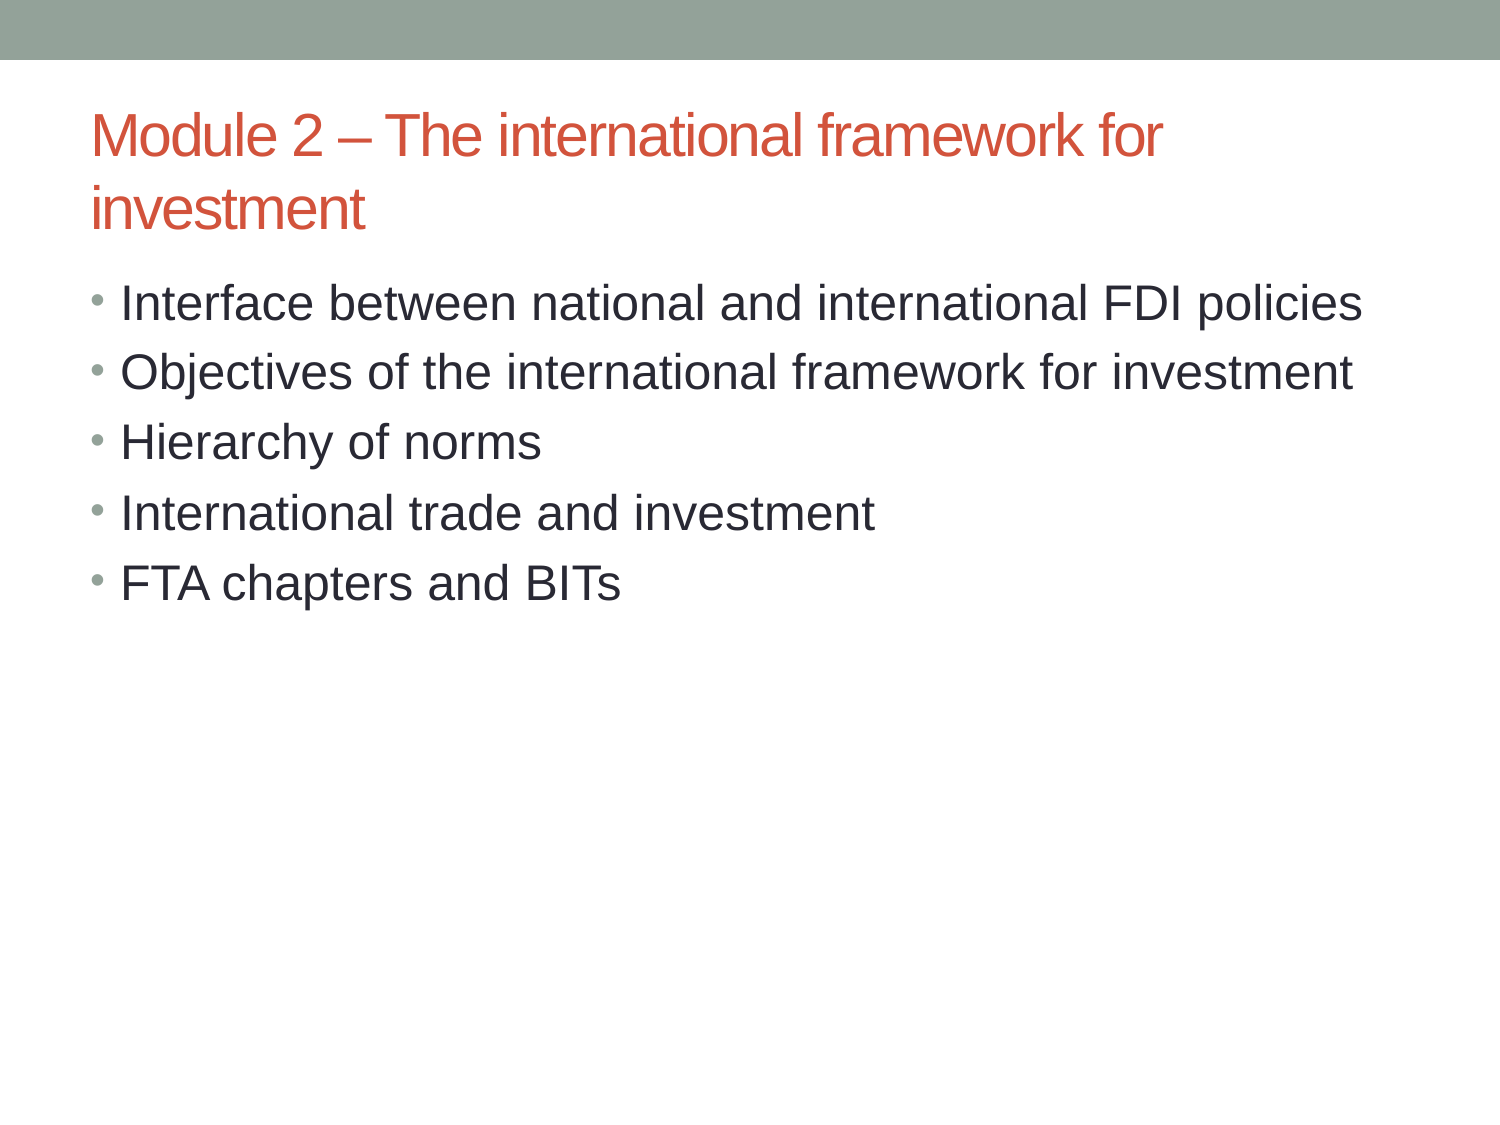

# Module 2 – The international framework for investment
Interface between national and international FDI policies
Objectives of the international framework for investment
Hierarchy of norms
International trade and investment
FTA chapters and BITs